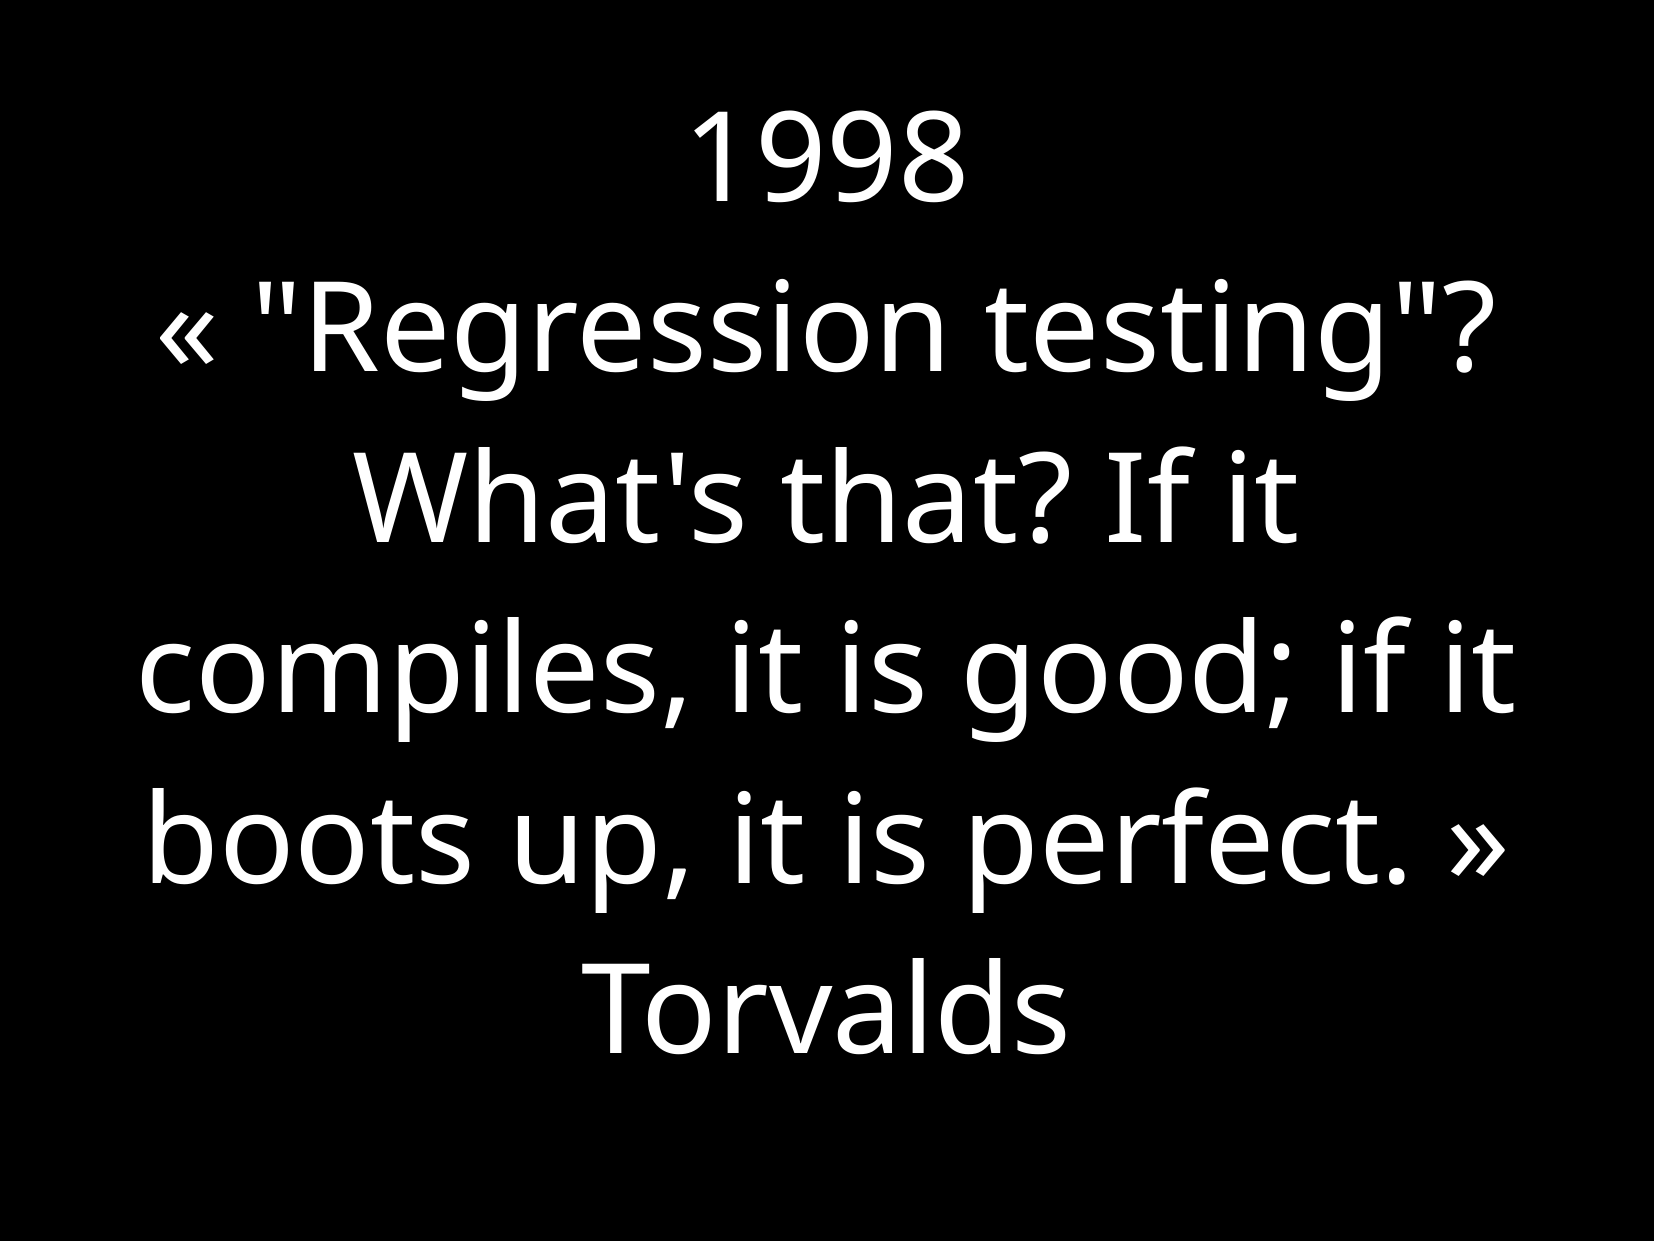

# 1998
« "Regression testing"? What's that? If it compiles, it is good; if it boots up, it is perfect. »
Torvalds